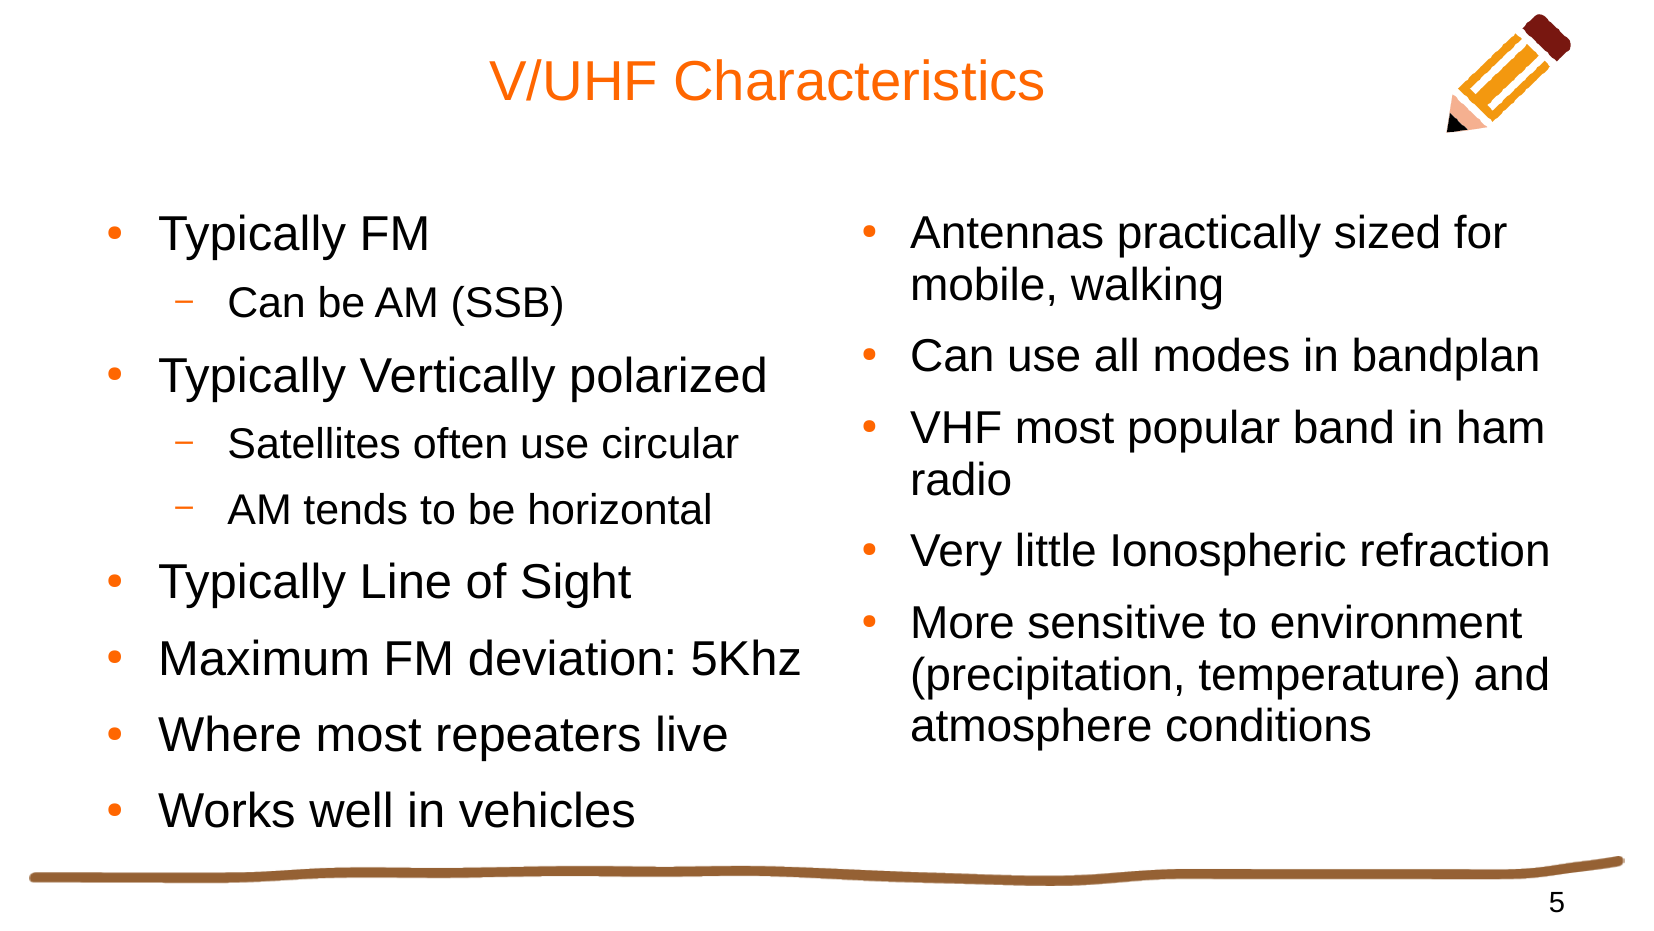

# V/UHF Characteristics
Typically FM
Can be AM (SSB)
Typically Vertically polarized
Satellites often use circular
AM tends to be horizontal
Typically Line of Sight
Maximum FM deviation: 5Khz
Where most repeaters live
Works well in vehicles
Antennas practically sized for mobile, walking
Can use all modes in bandplan
VHF most popular band in ham radio
Very little Ionospheric refraction
More sensitive to environment (precipitation, temperature) and atmosphere conditions
5